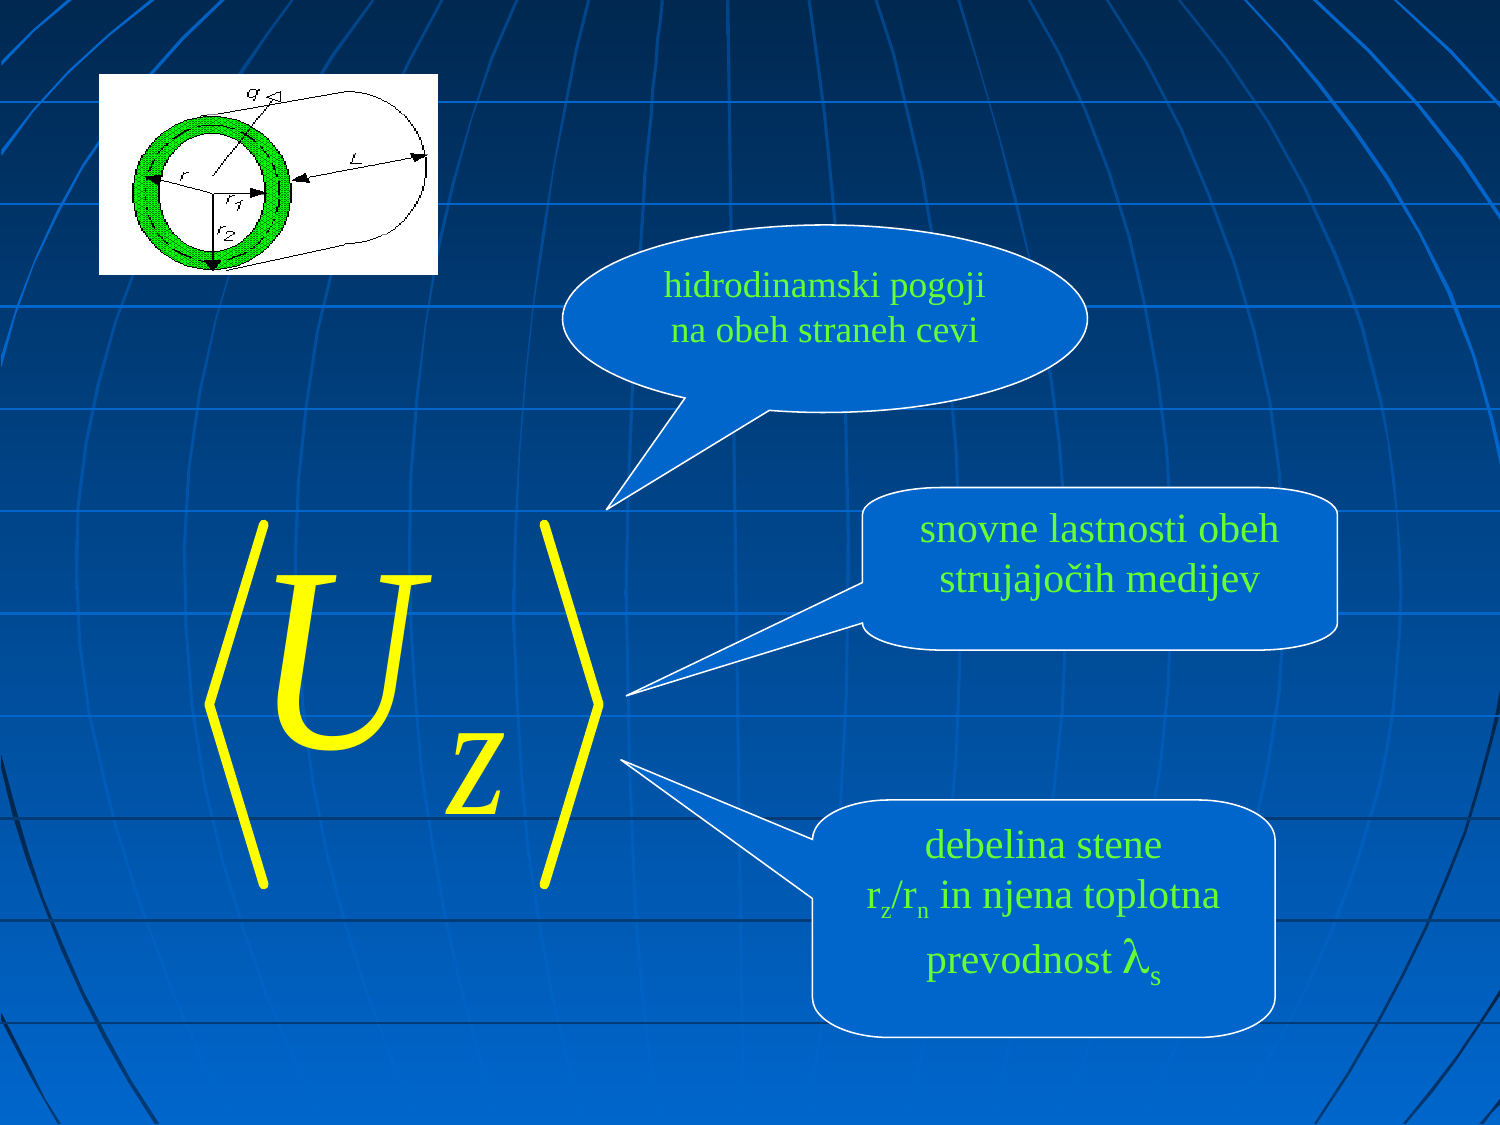

#
hidrodinamski pogoji na obeh straneh cevi
snovne lastnosti obeh strujajočih medijev
debelina stene
rz/rn in njena toplotna prevodnost s